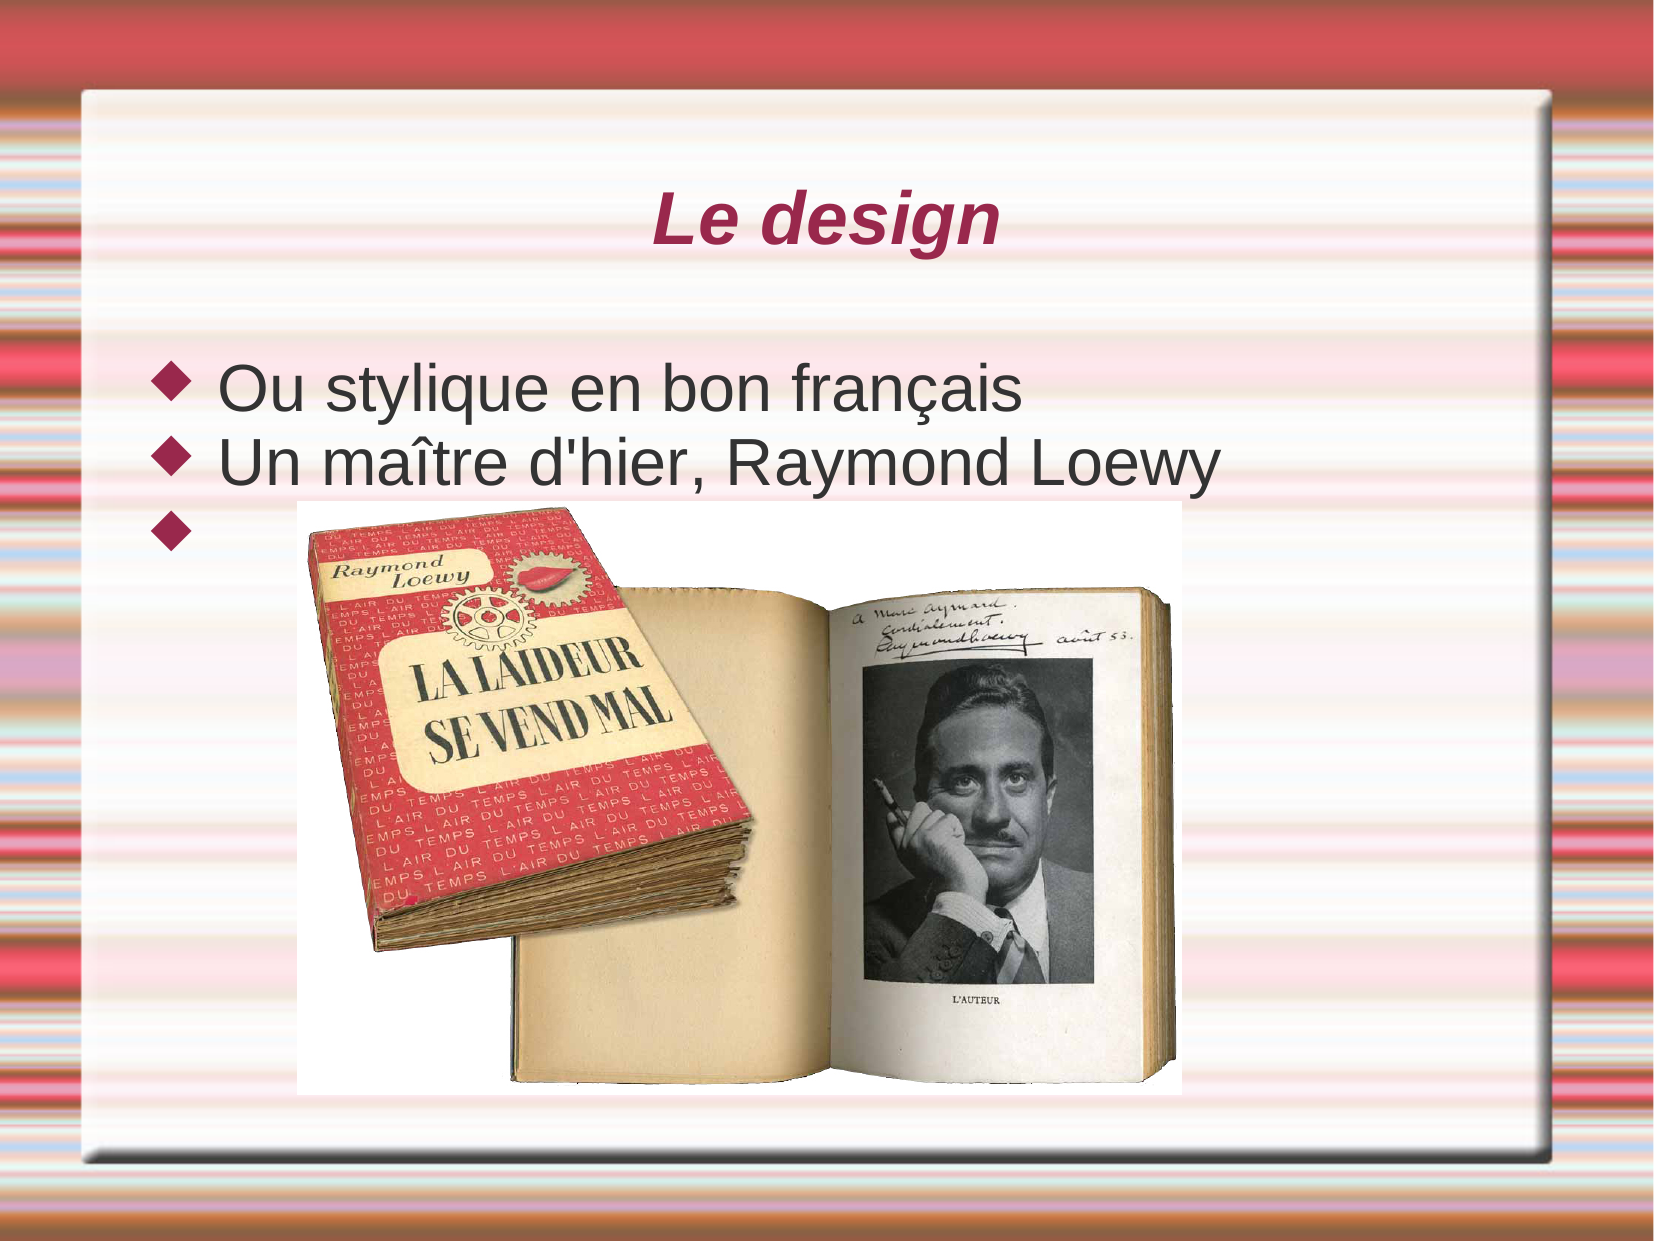

# Le design
Ou stylique en bon français
Un maître d'hier, Raymond Loewy